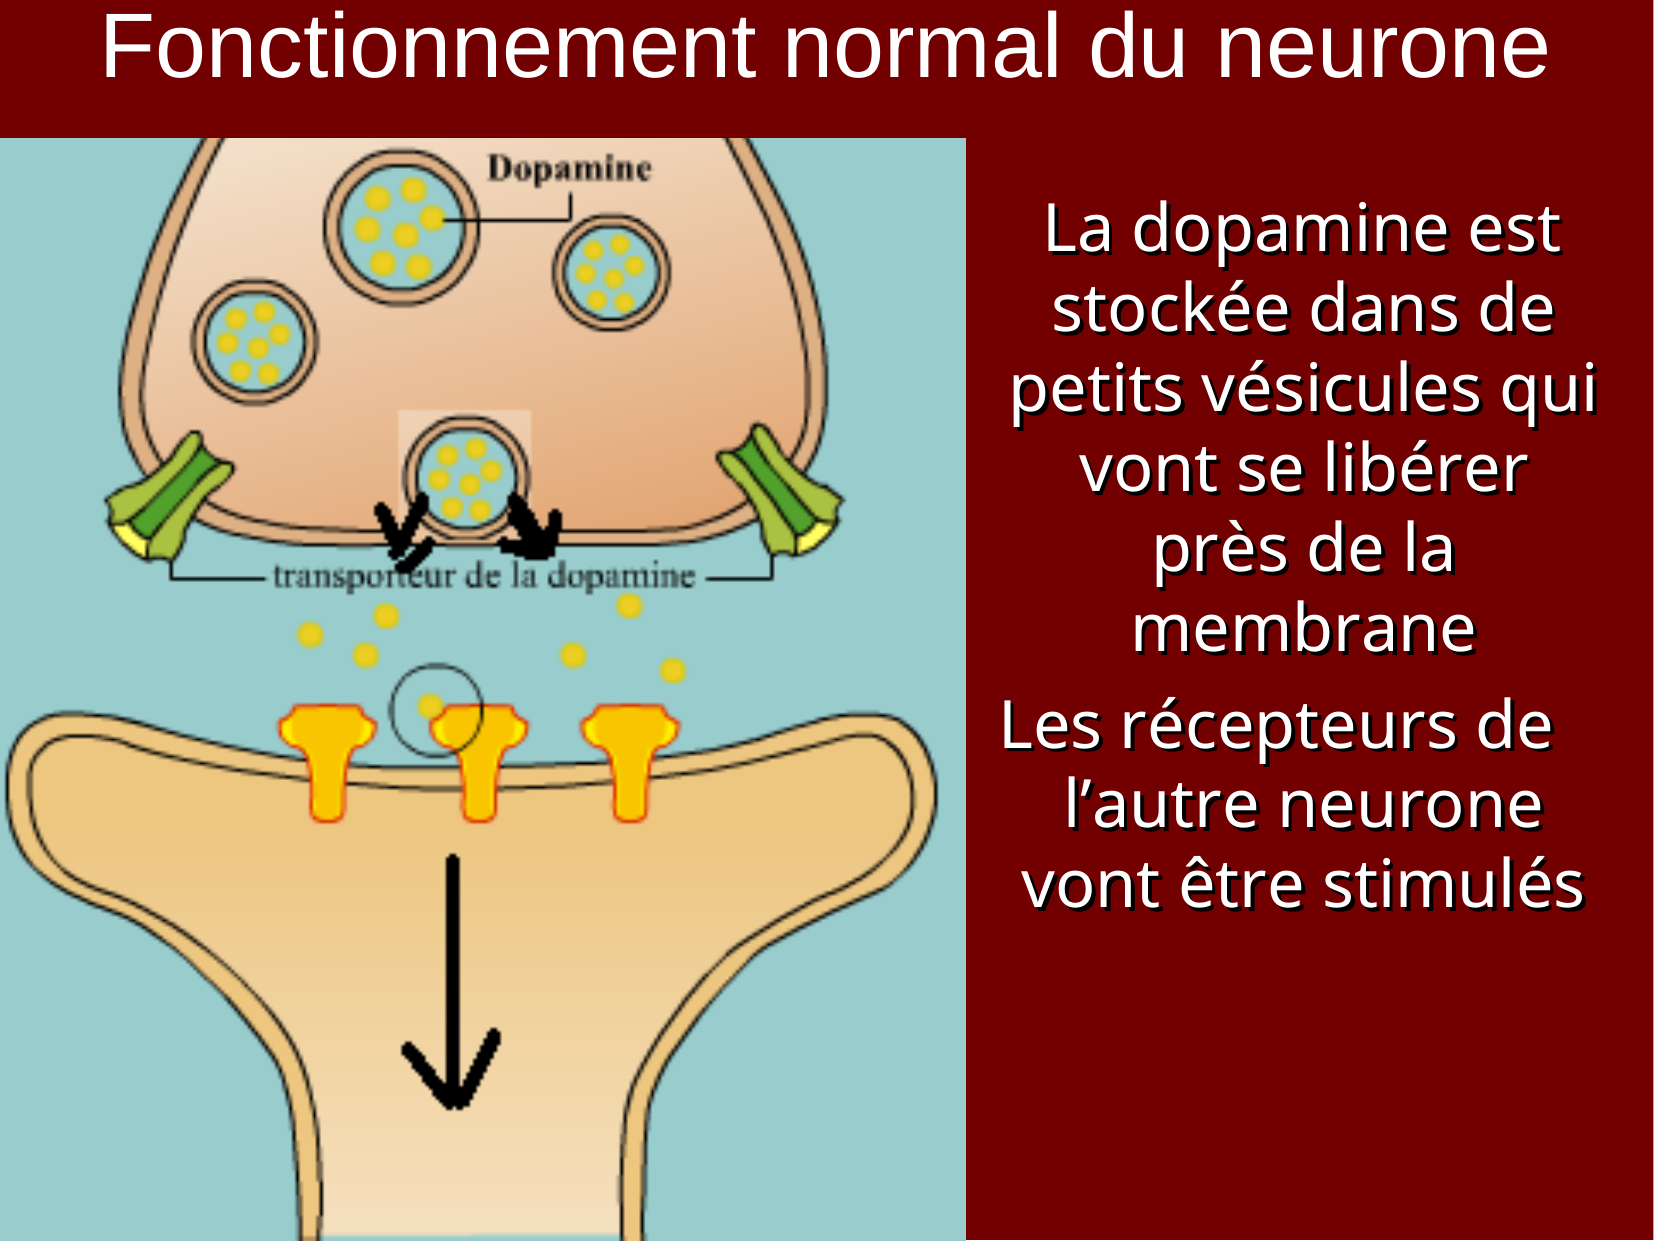

# Fonctionnement normal du neurone
 La dopamine est stockée dans de petits vésicules qui vont se libérer près de la membrane
Les récepteurs de l’autre neurone vont être stimulés